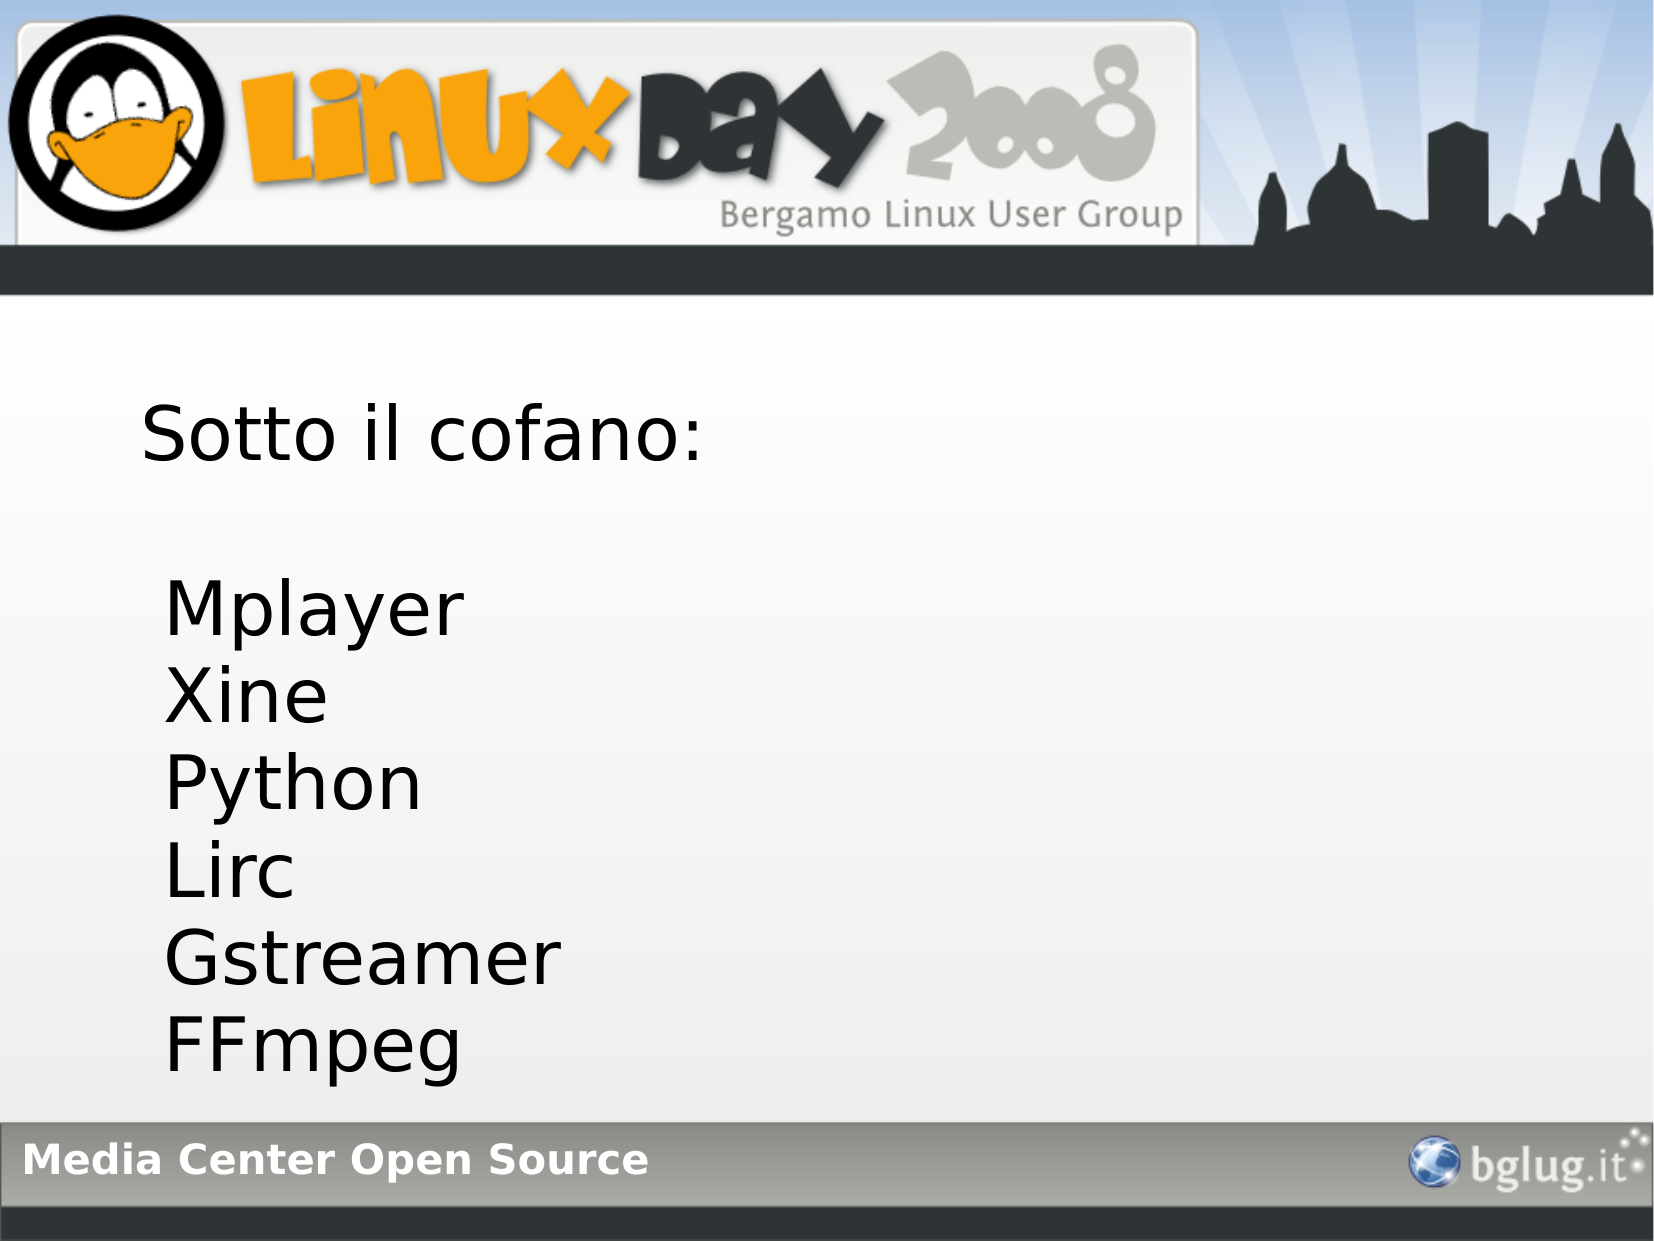

Sotto il cofano:
 Mplayer
 Xine
 Python
 Lirc
 Gstreamer
 FFmpeg
Media Center Open Source